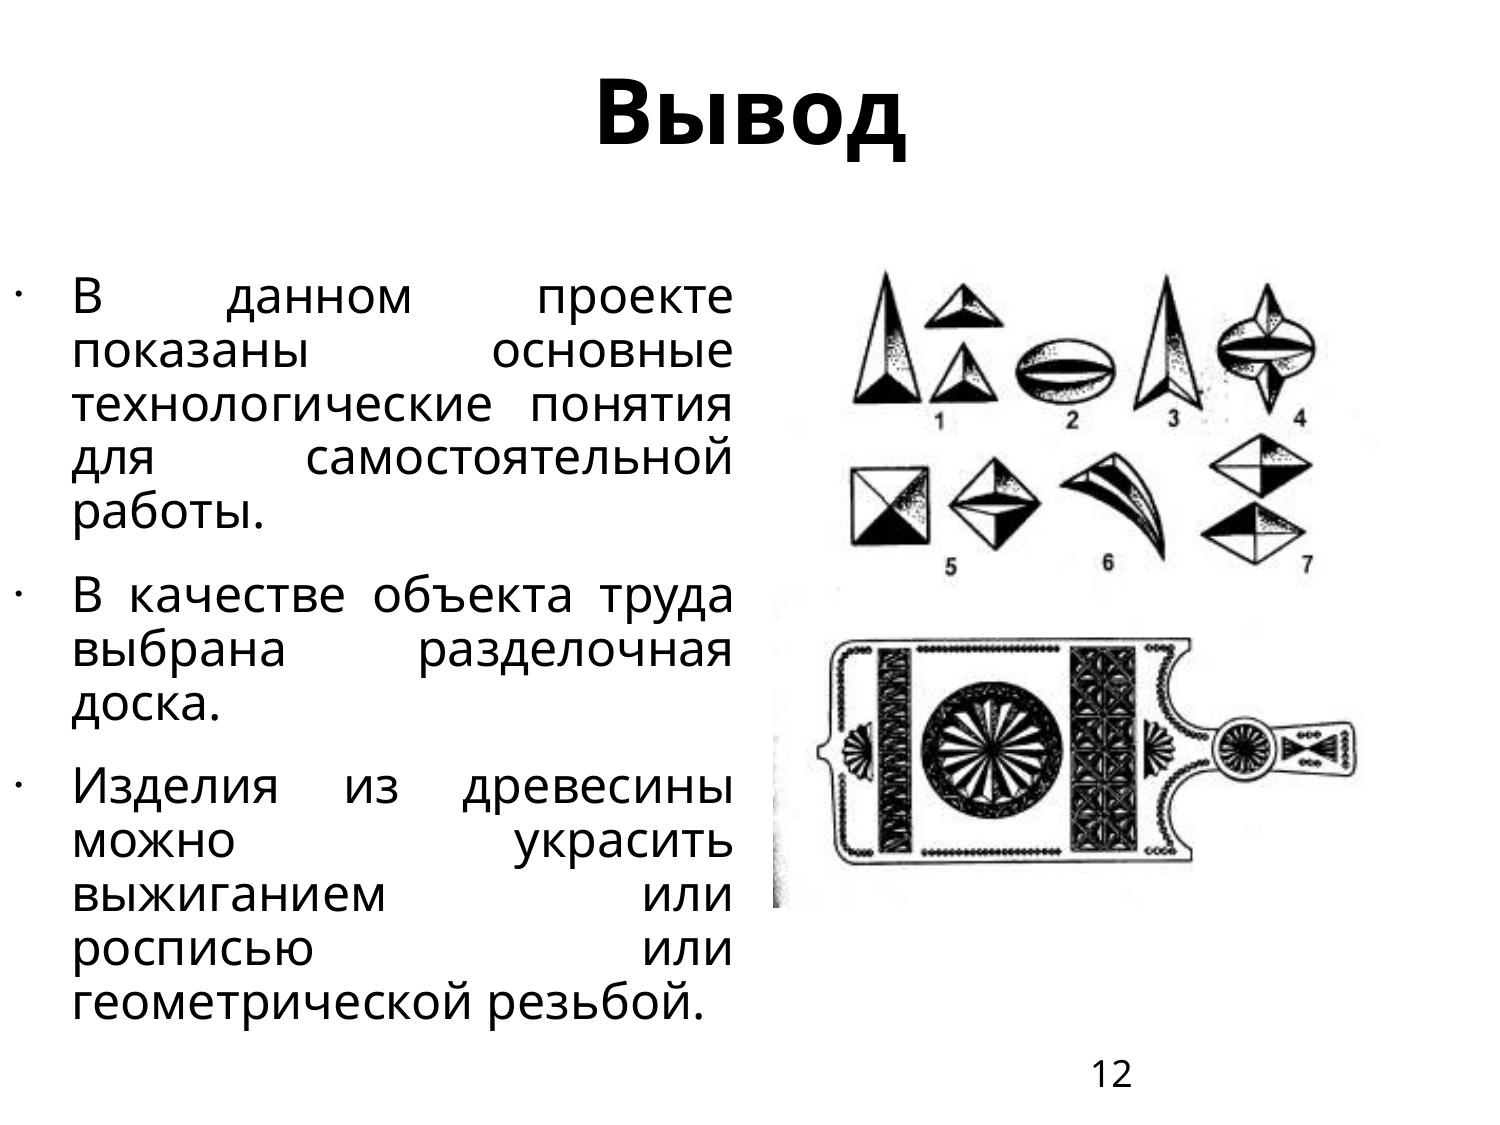

# Вывод
В данном проекте показаны основные технологические понятия для самостоятельной работы.
В качестве объекта труда выбрана разделочная доска.
Изделия из древесины можно украсить выжиганием или росписью или геометрической резьбой.